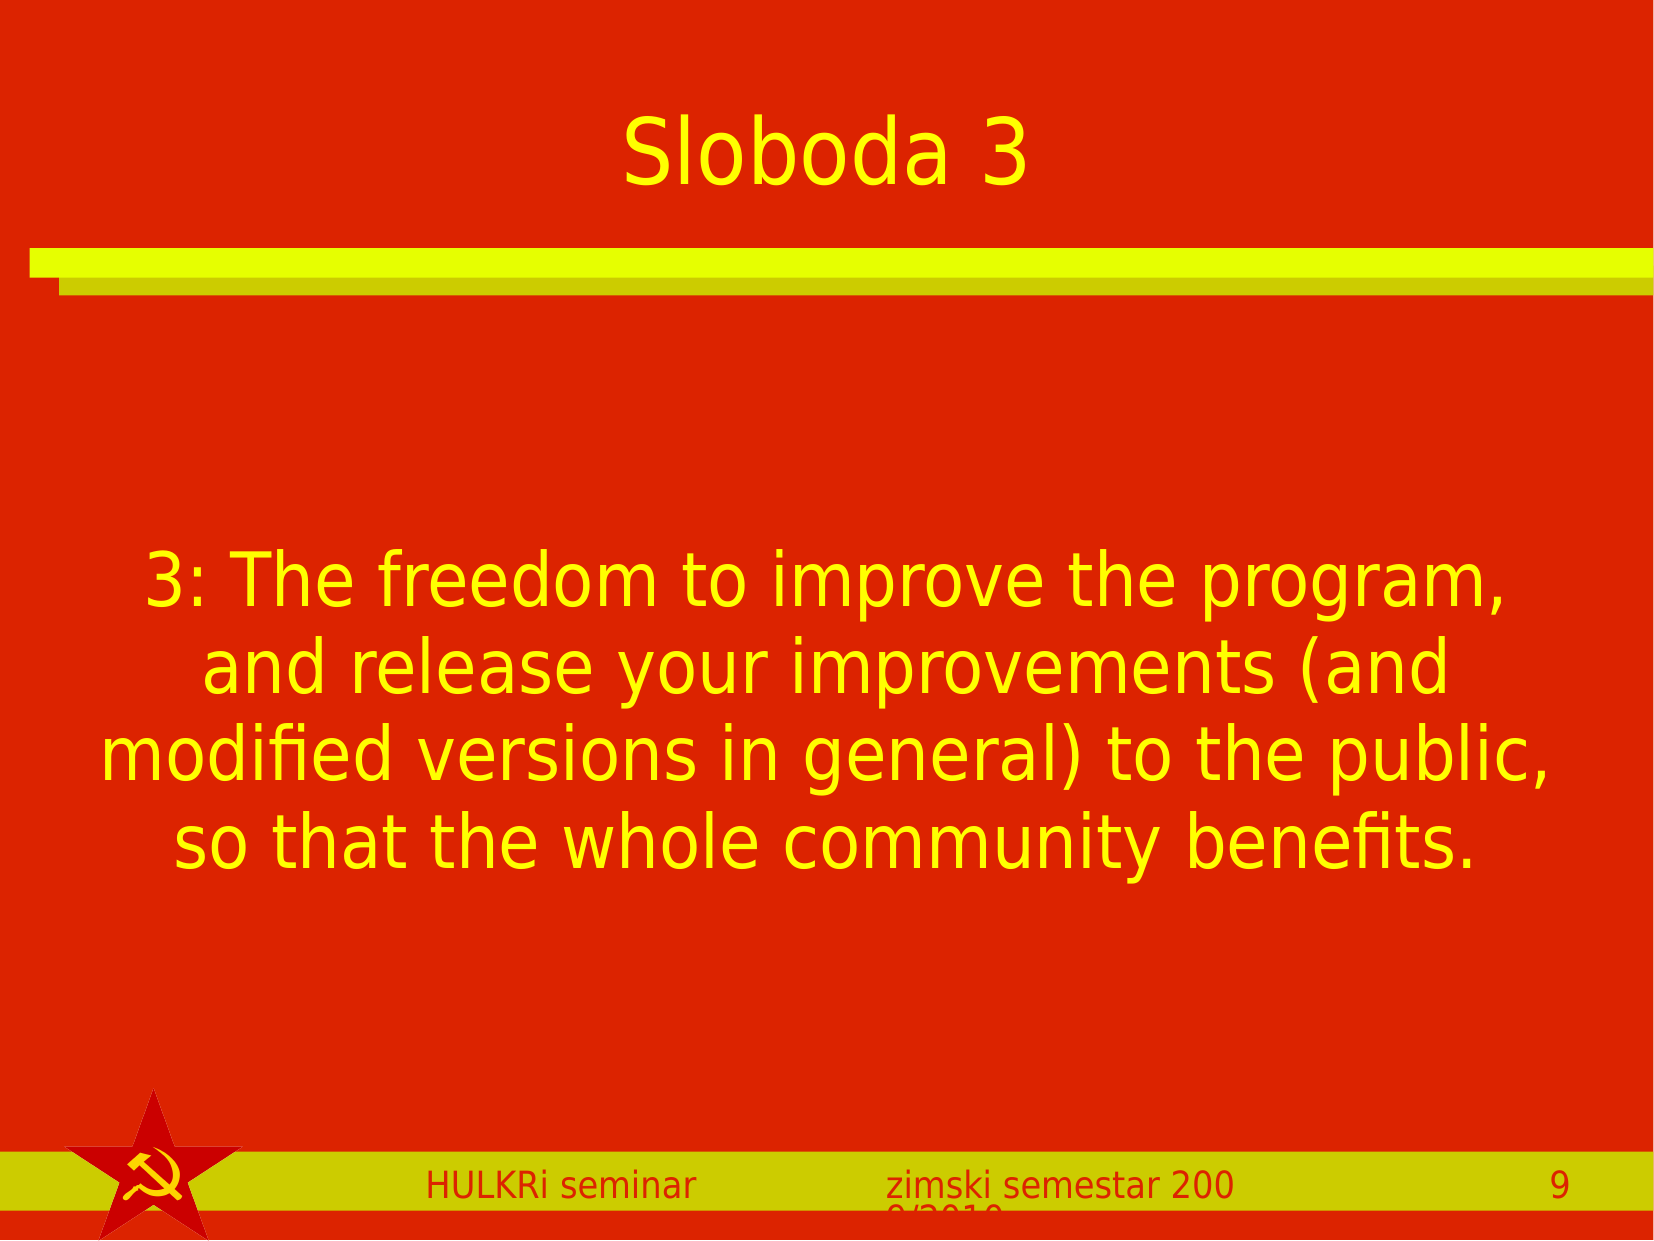

# Sloboda 3
3: The freedom to improve the program, and release your improvements (and modified versions in general) to the public, so that the whole community benefits.
HULKRi seminar
zimski semestar 2009/2010.
9